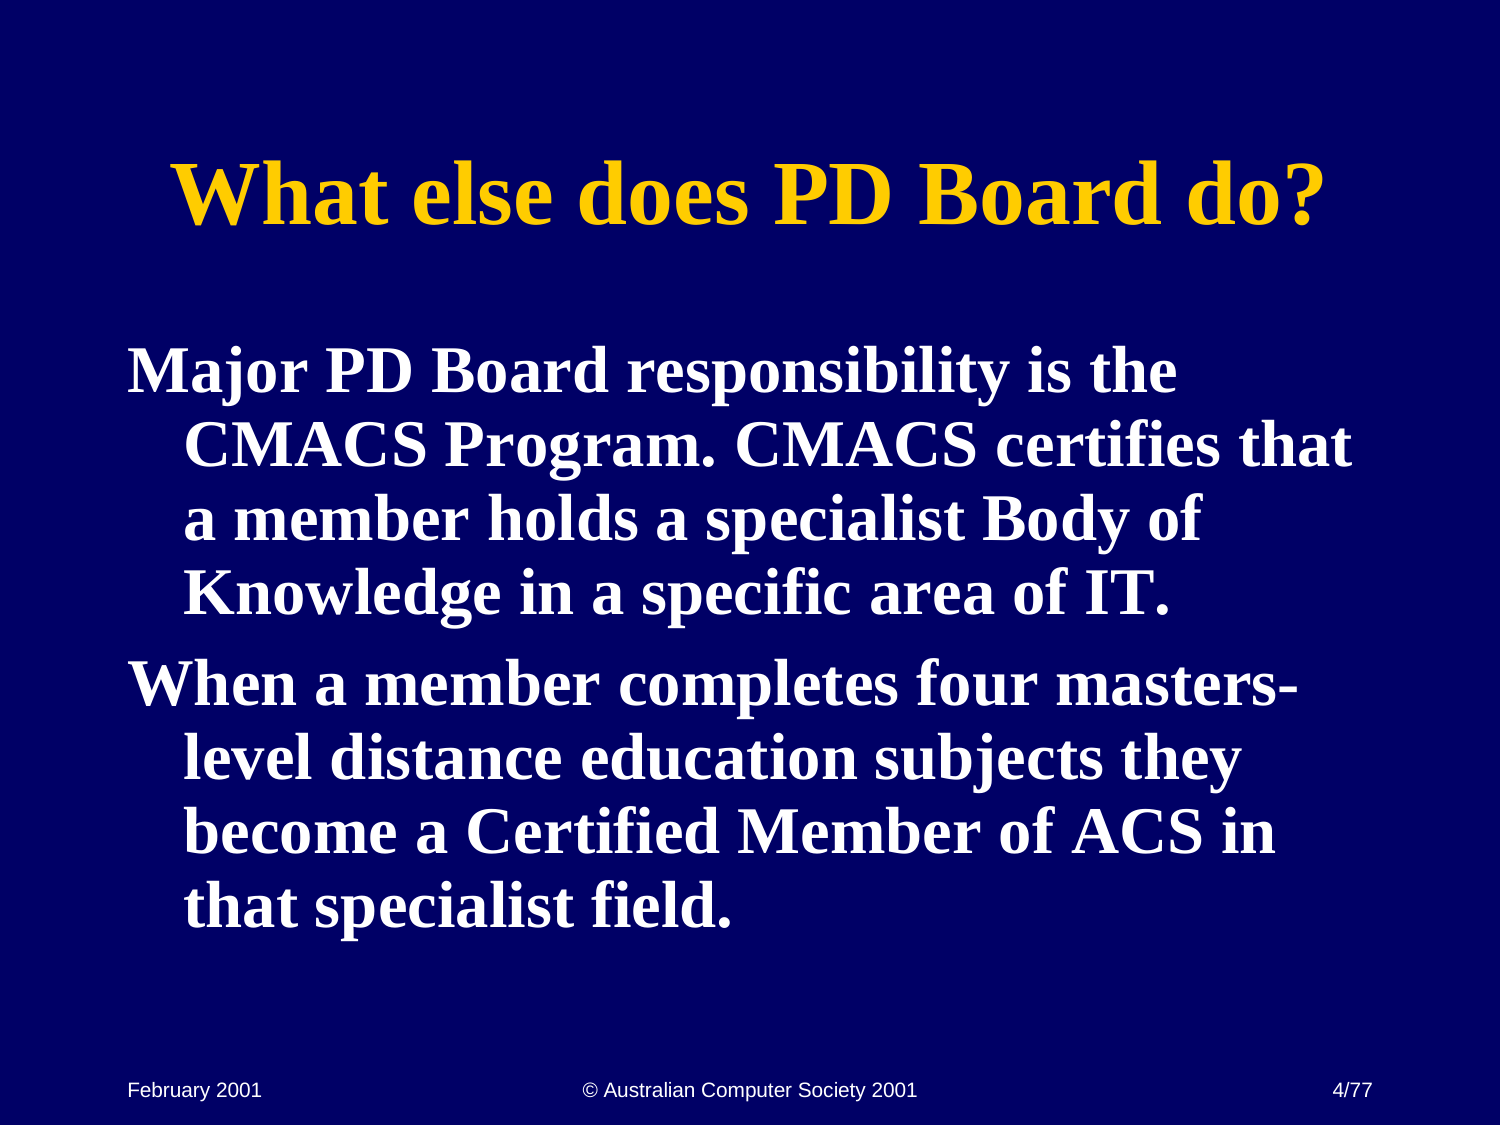

# What else does PD Board do?
Major PD Board responsibility is the CMACS Program. CMACS certifies that a member holds a specialist Body of Knowledge in a specific area of IT.
When a member completes four masters-level distance education subjects they become a Certified Member of ACS in that specialist field.
February 2001
© Australian Computer Society 2001
4